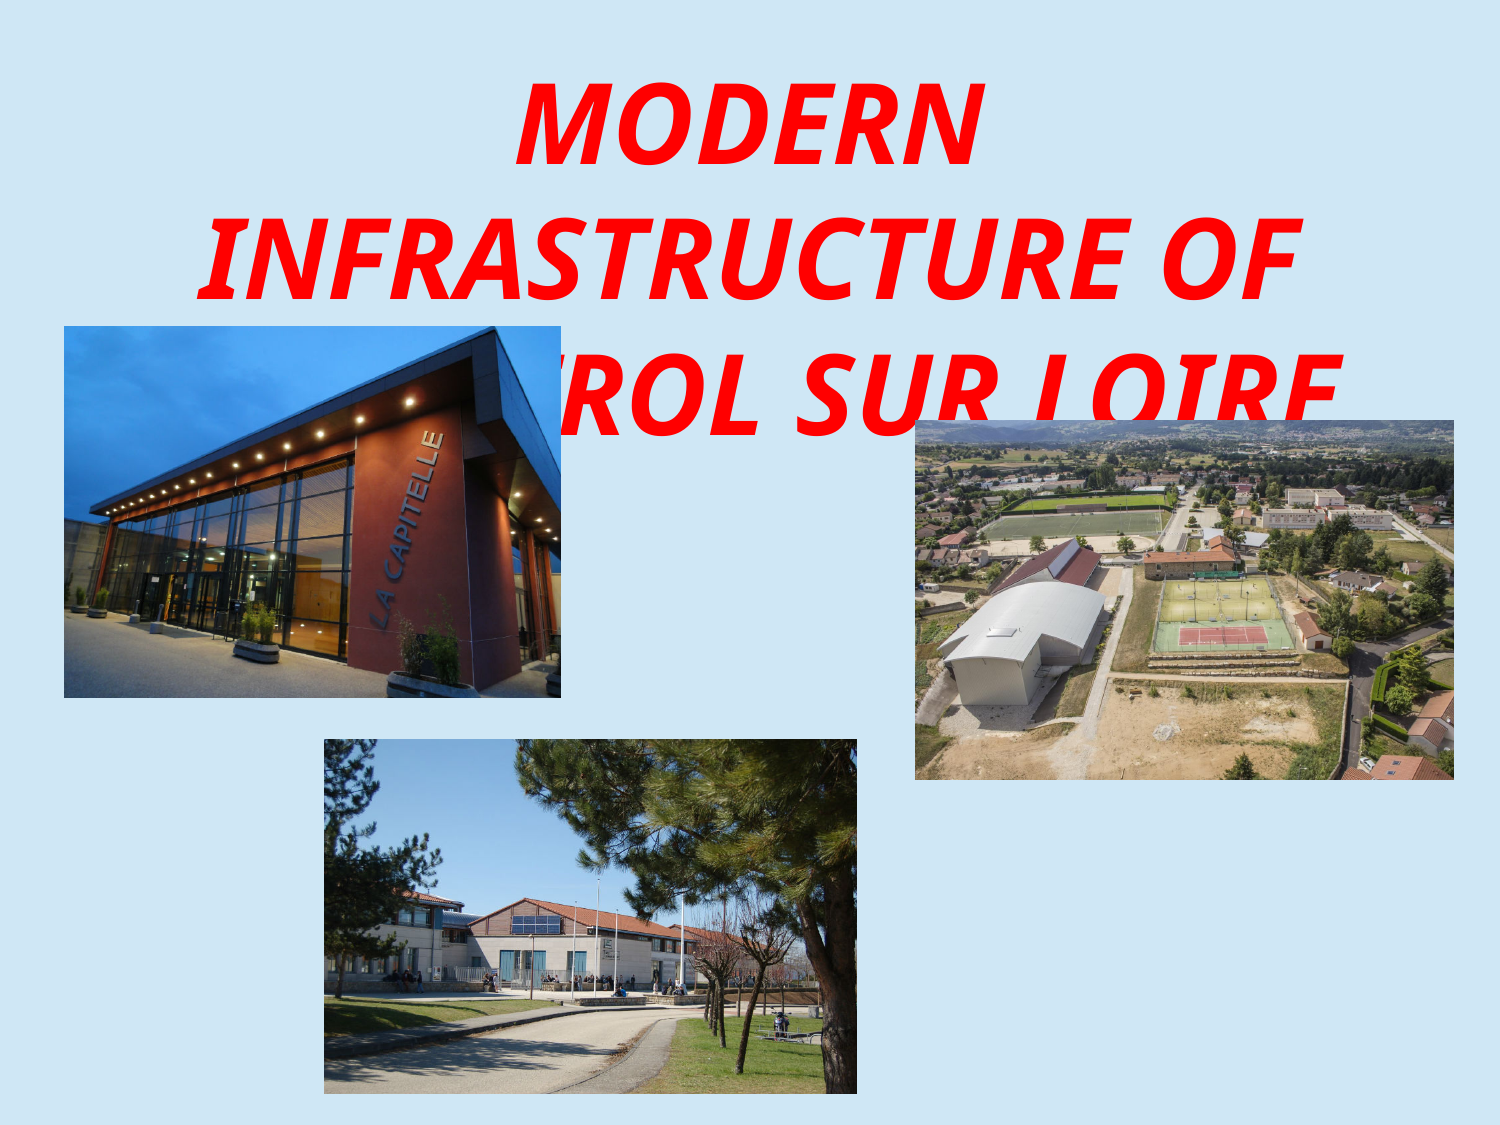

# MODERN INFRASTRUCTURE OF MONISTROL SUR LOIRE